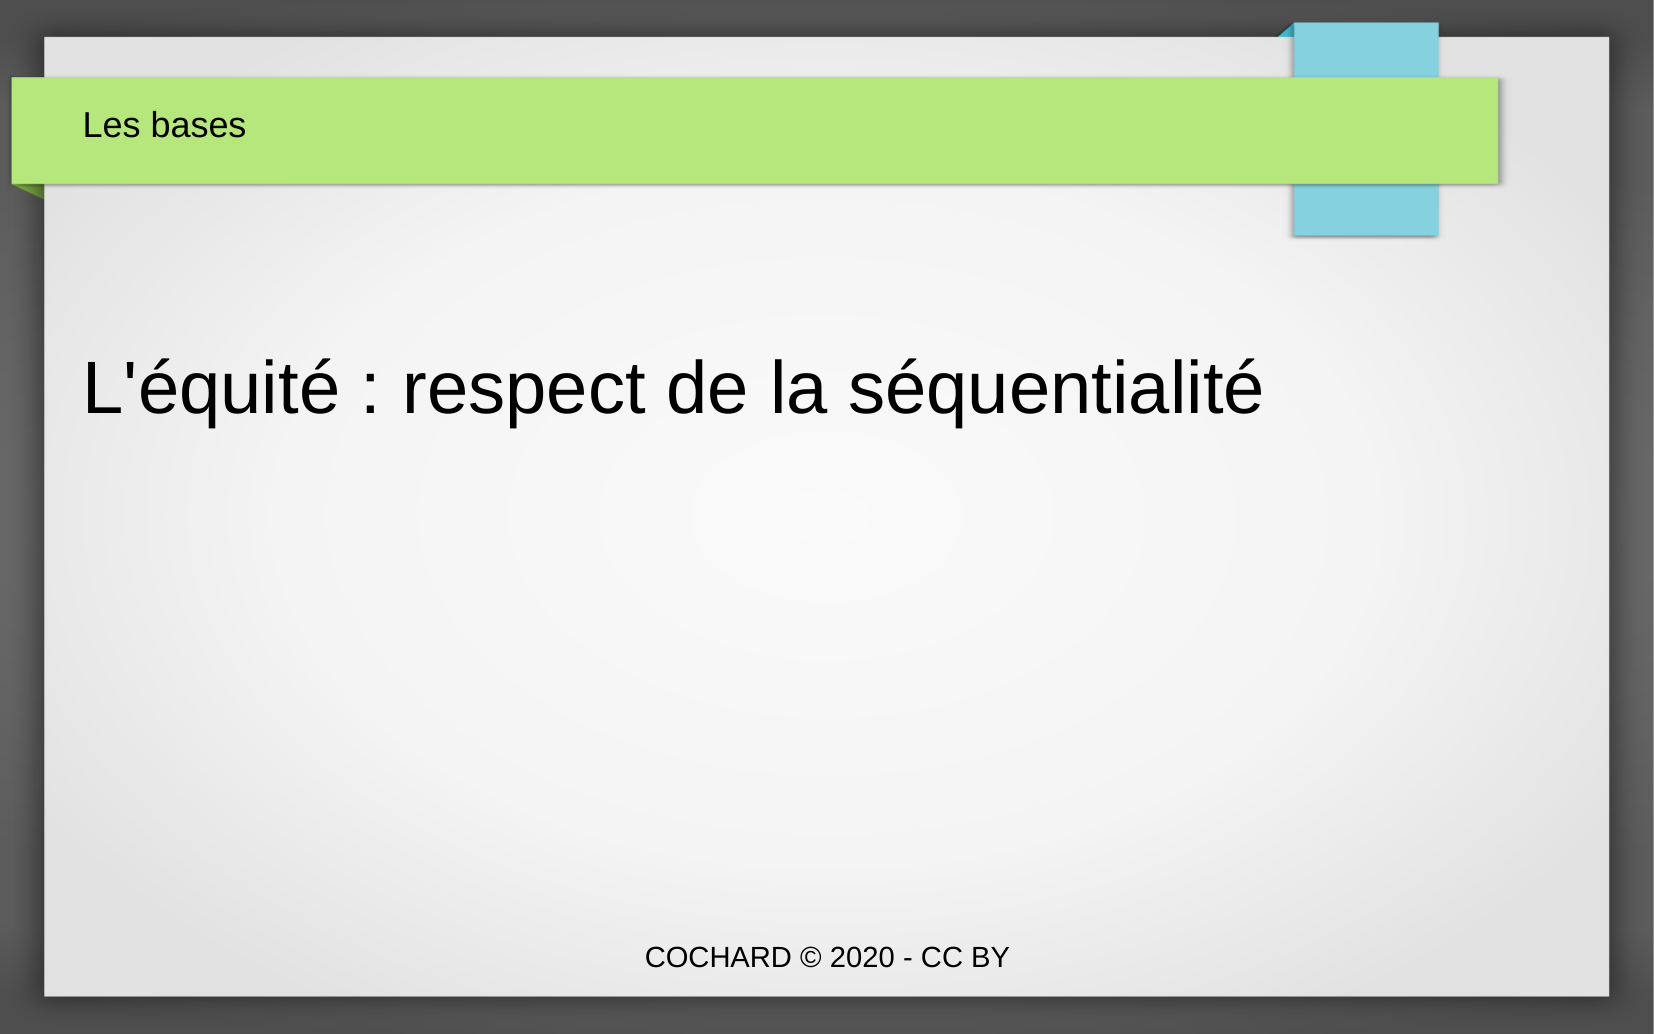

# Les bases
L'équité : respect de la séquentialité
COCHARD © 2020 - CC BY